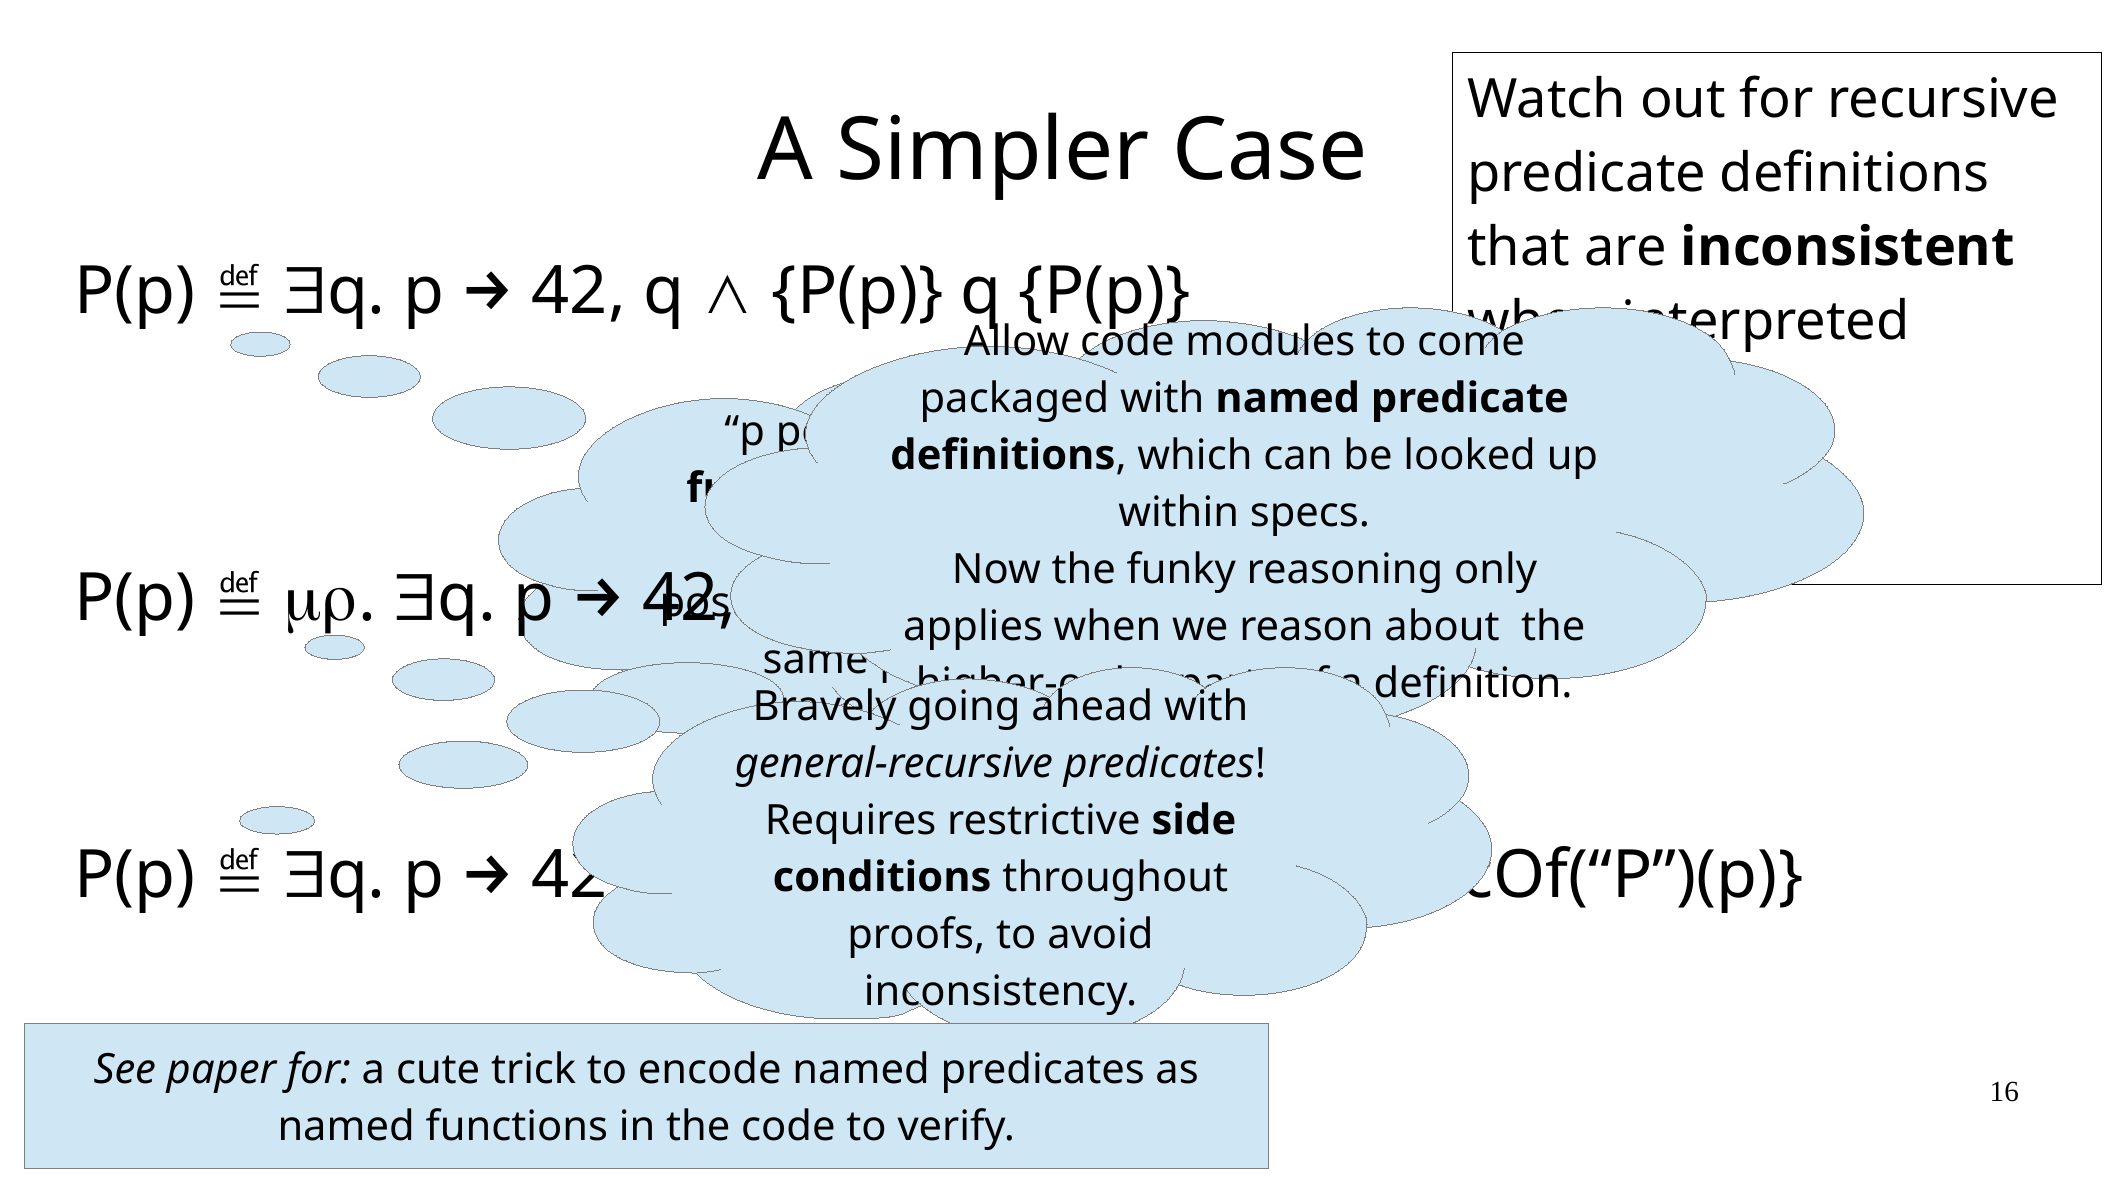

# A Simpler Case
Watch out for recursive predicate definitions that are inconsistent when interpreted naively! E.g.:
P ≝ ¬P
P(p) ≝ ∃q. p → 42, q ∧ {P(p)} q {P(p)}
Allow code modules to come packaged with named predicate definitions, which can be looked up within specs.
Now the funky reasoning only applies when we reason about the higher-order parts of a definition.
“p points to 42 and a function pointer whose precondition and postcondition are the exact same predicate.”
P(p) ≝ μρ. ∃q. p → 42, q ∧ {ρ} q {ρ}
Bravely going ahead with general-recursive predicates!
Requires restrictive side conditions throughout proofs, to avoid inconsistency.
P(p) ≝ ∃q. p → 42, q ∧ {specOf(“P”)(p)} q {specOf(“P”)(p)}
See paper for: a cute trick to encode named predicates as named functions in the code to verify.
16